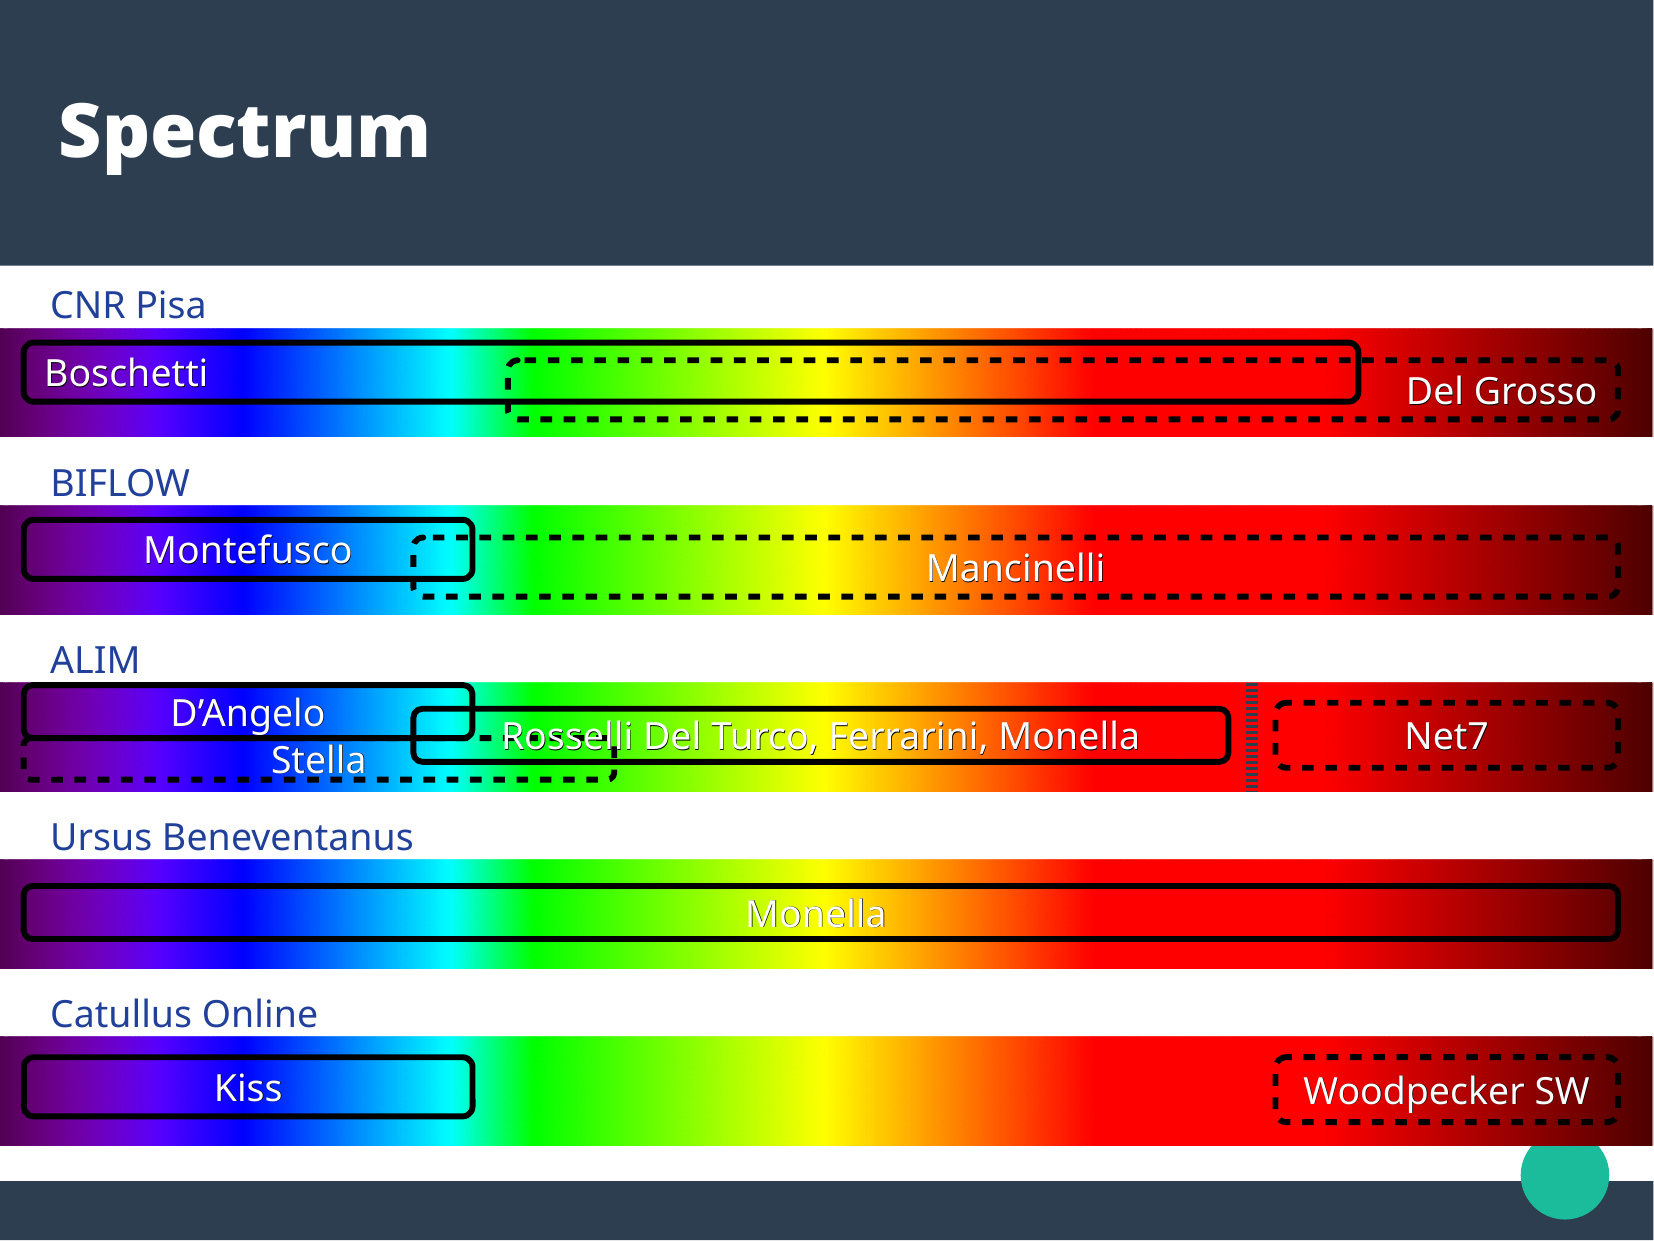

# Spectrum
CNR Pisa
Boschetti
Del Grosso
BIFLOW
Montefusco
Mancinelli
ALIM
D’Angelo
Net7
Rosselli Del Turco, Ferrarini, Monella
Stella
Ursus Beneventanus
Monella
Catullus Online
Woodpecker SW
Kiss